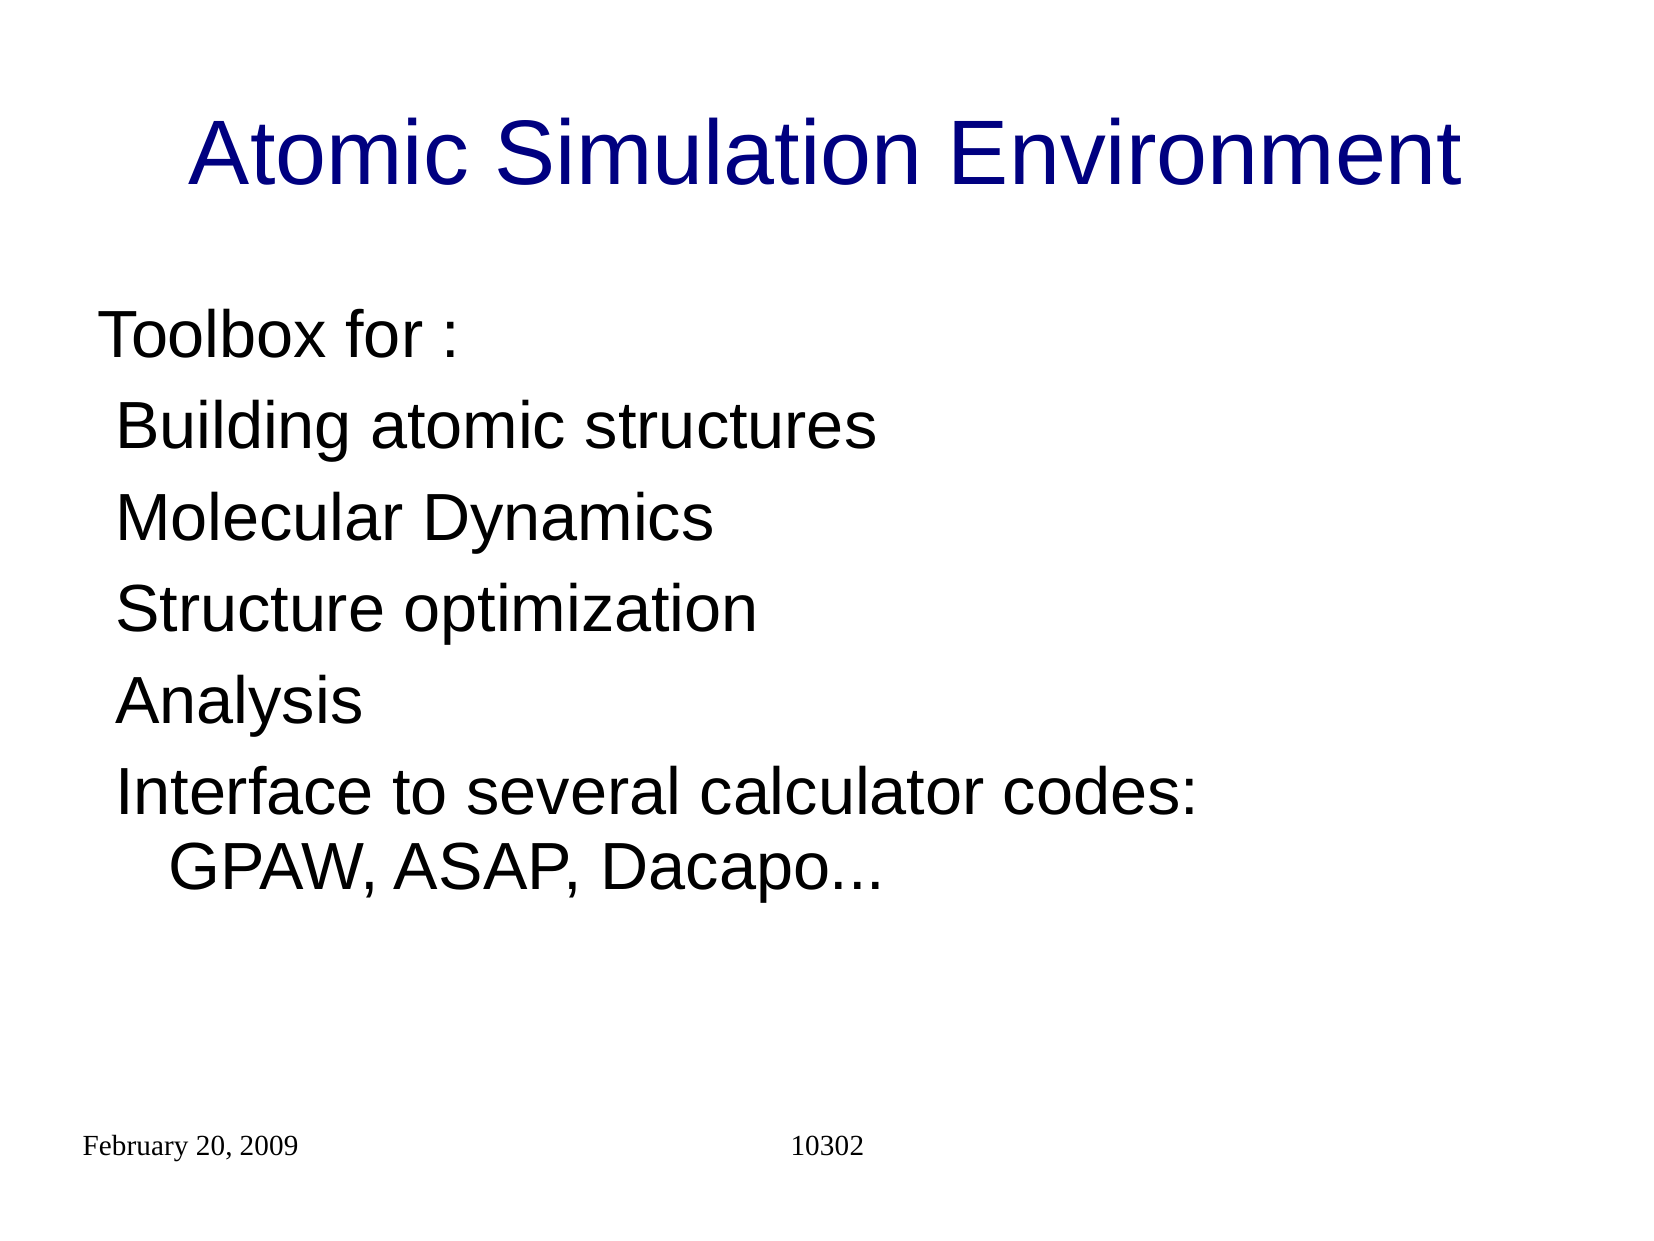

# Atomic Simulation Environment
Toolbox for :
Building atomic structures
Molecular Dynamics
Structure optimization
Analysis
Interface to several calculator codes:
GPAW, ASAP, Dacapo...
February 20, 2009
10302